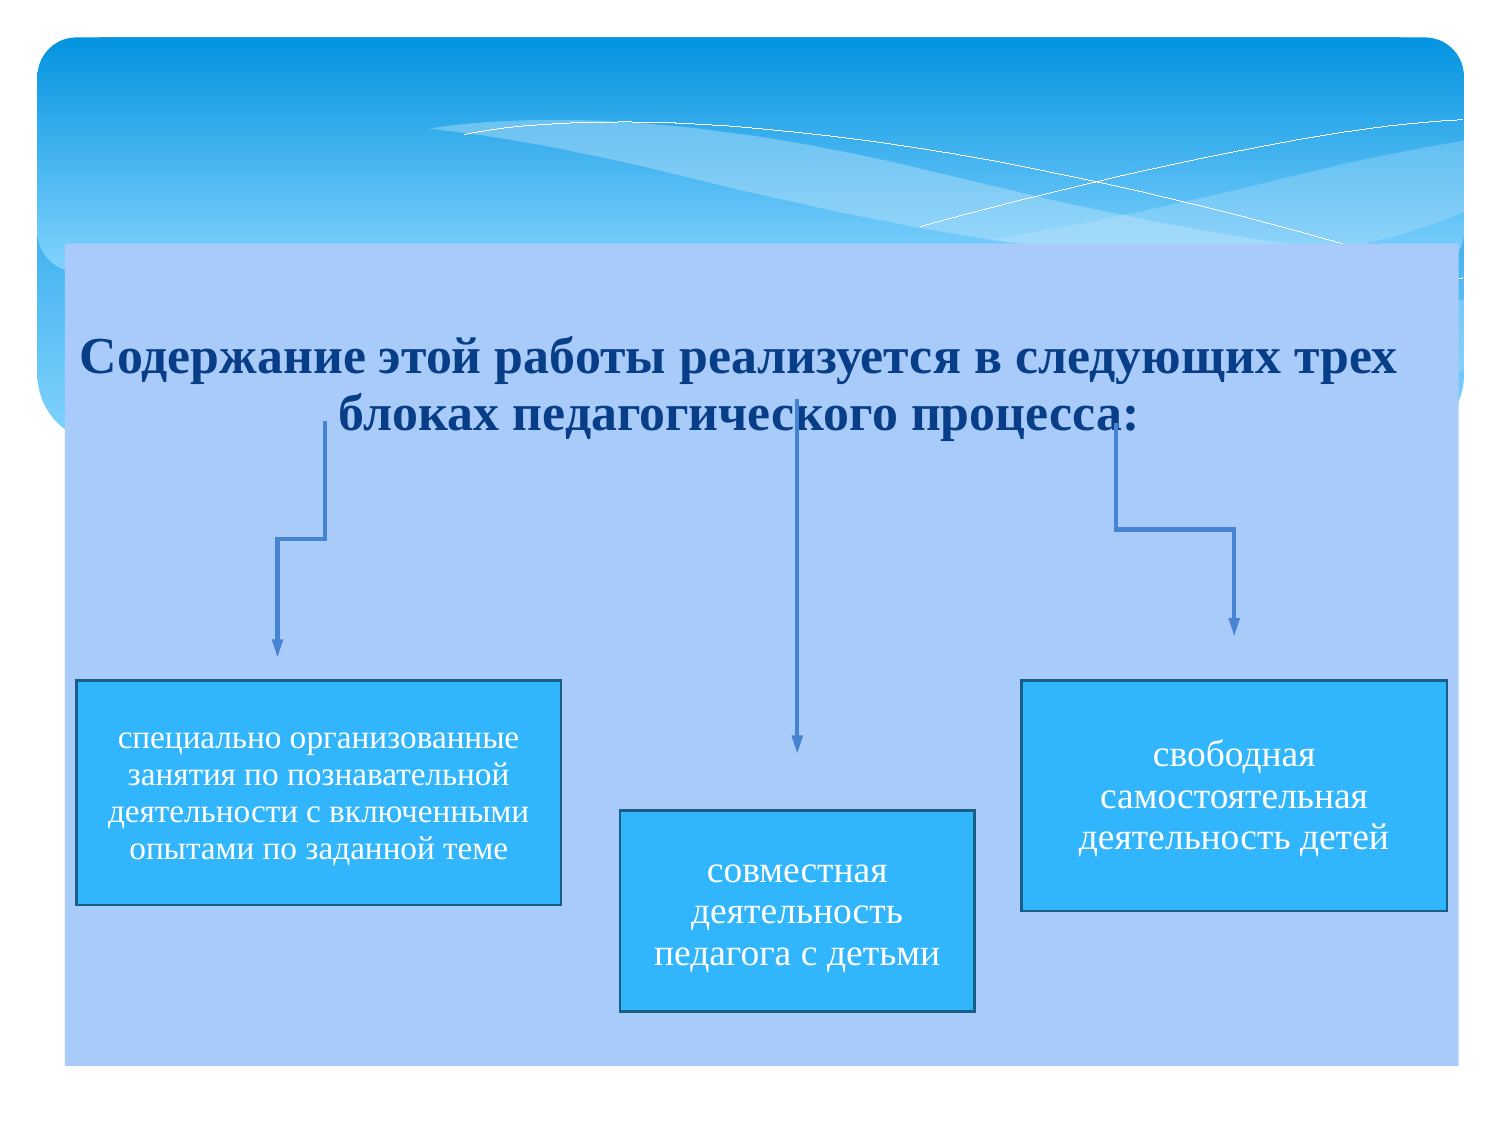

# Содержание этой работы реализуется в следующих трех блоках педагогического процесса:
специально организованные занятия по познавательной деятельности с включенными опытами по заданной теме
свободная самостоятельная деятельность детей
совместная деятельность педагога с детьми